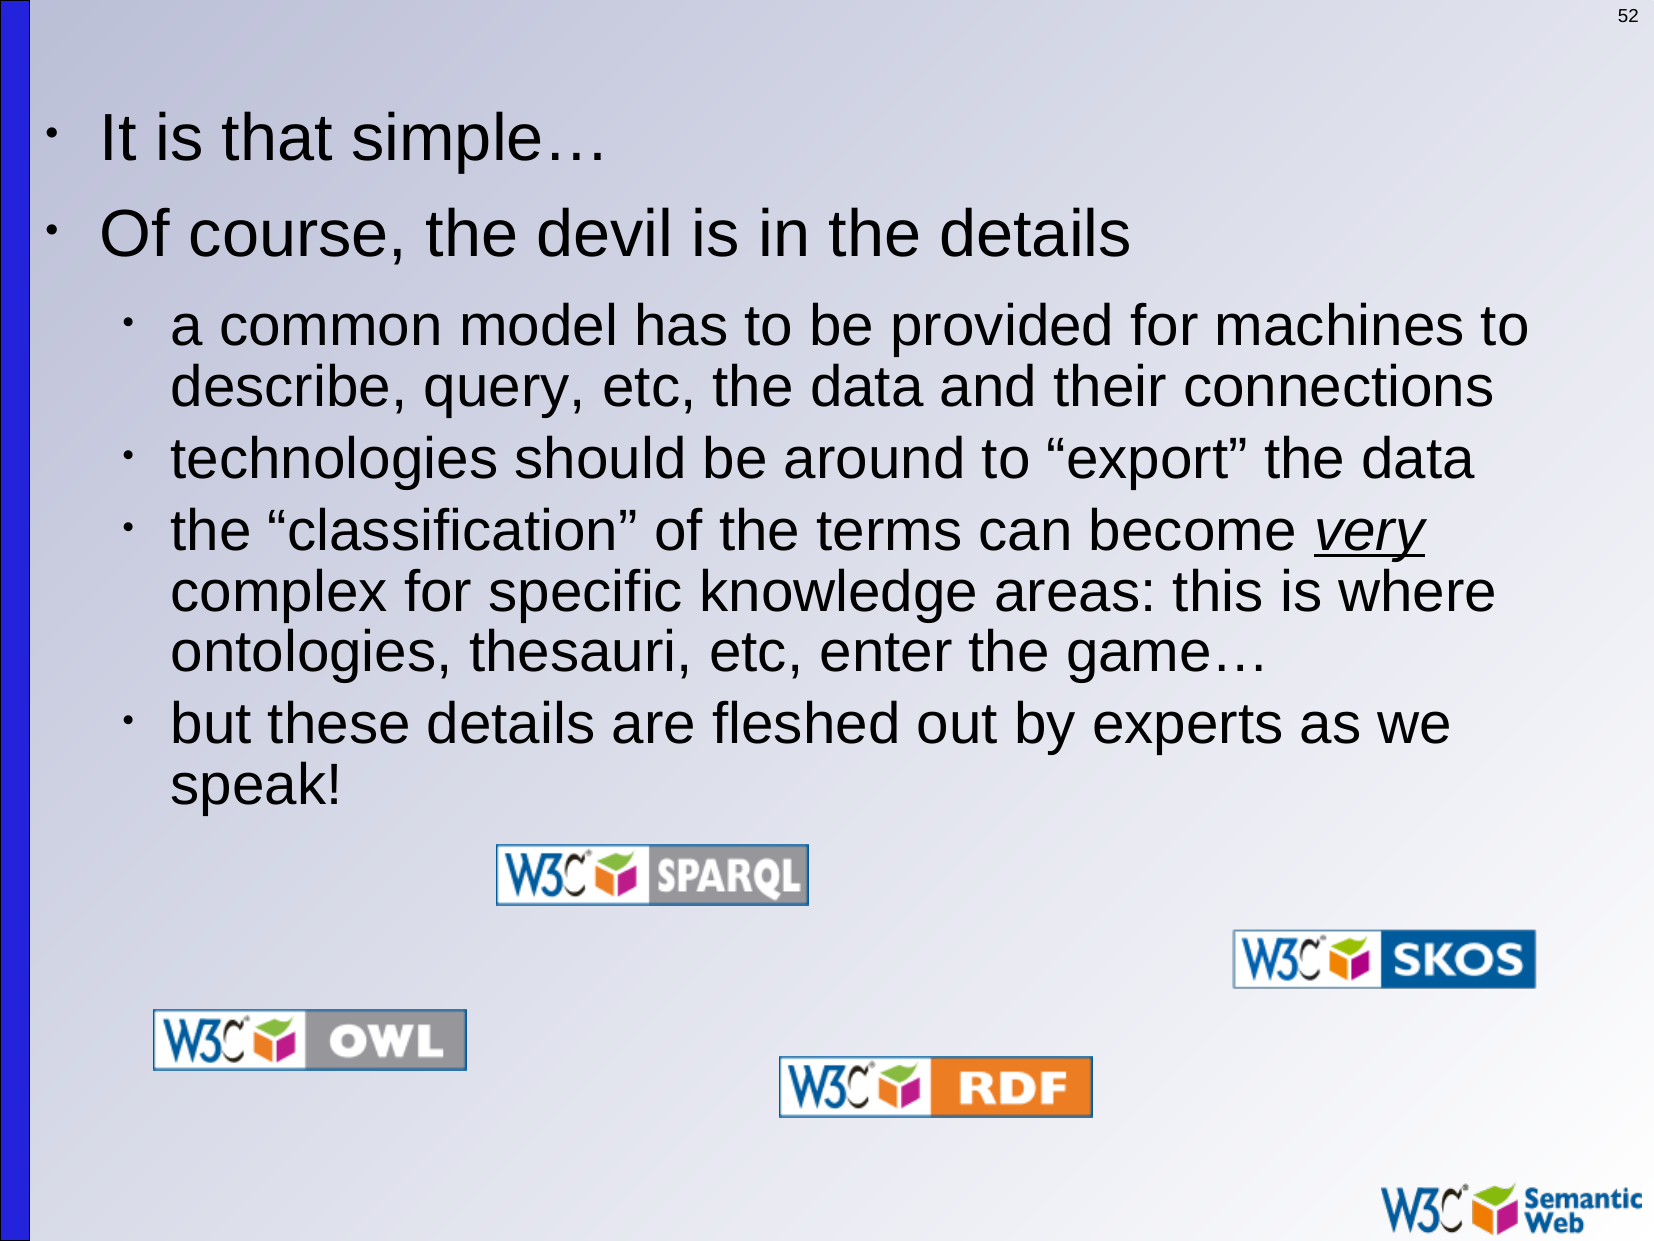

# It is that simple…
Of course, the devil is in the details
a common model has to be provided for machines to describe, query, etc, the data and their connections
technologies should be around to “export” the data
the “classification” of the terms can become very complex for specific knowledge areas: this is where ontologies, thesauri, etc, enter the game…
but these details are fleshed out by experts as we speak!